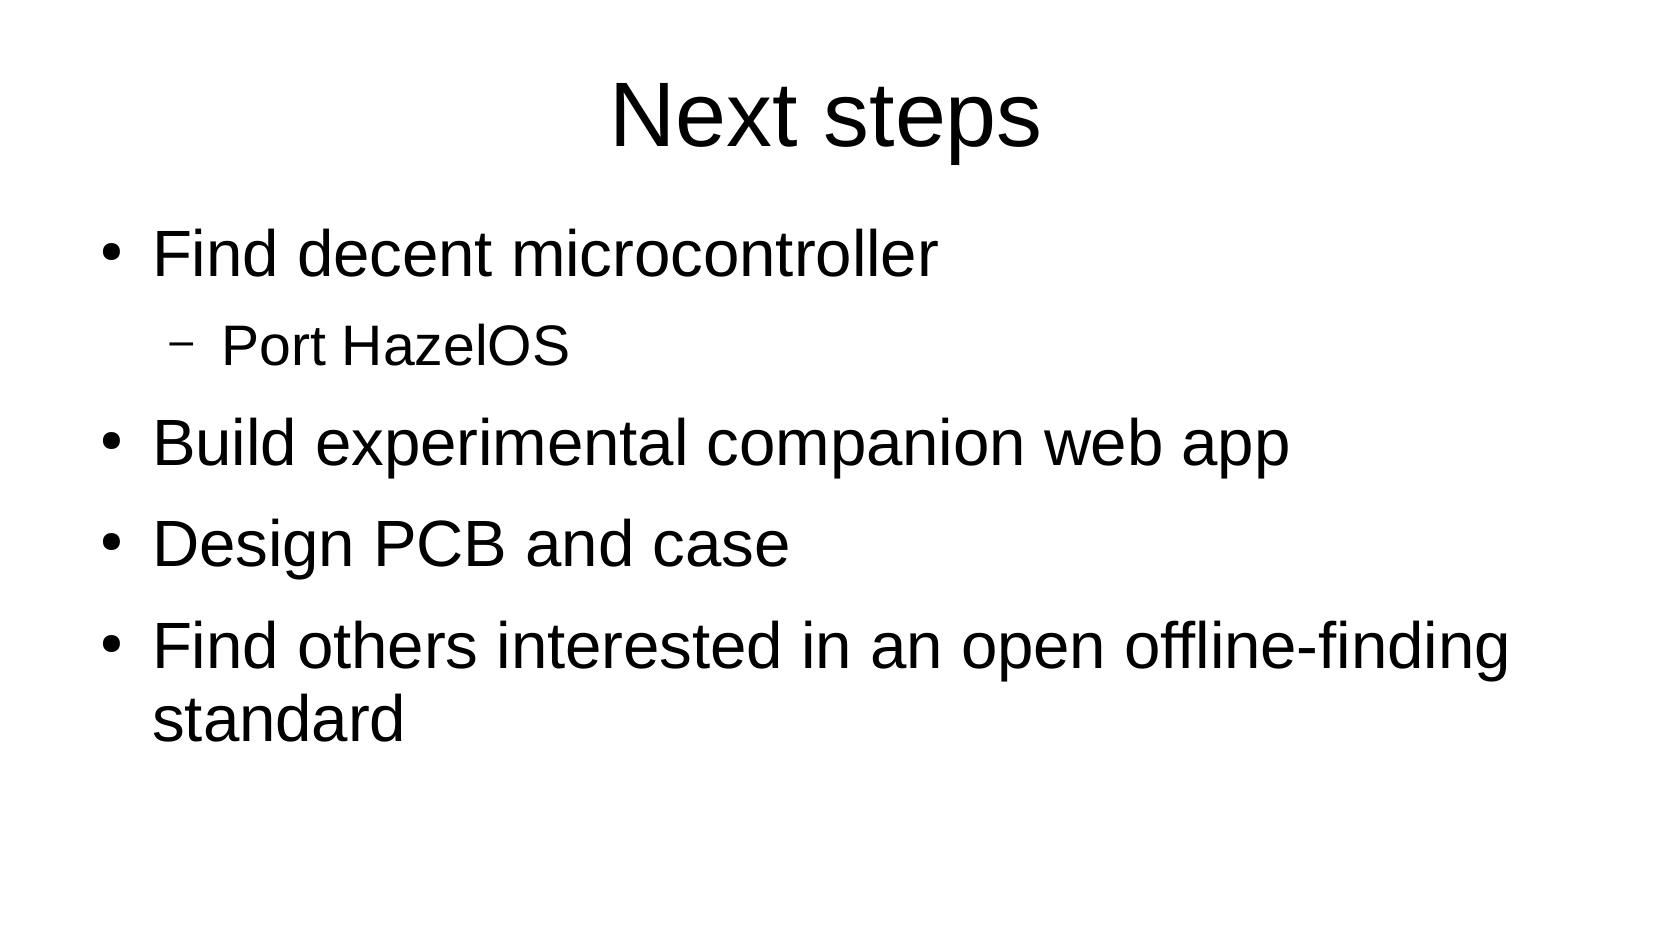

# Next steps
Find decent microcontroller
Port HazelOS
Build experimental companion web app
Design PCB and case
Find others interested in an open offline-finding standard